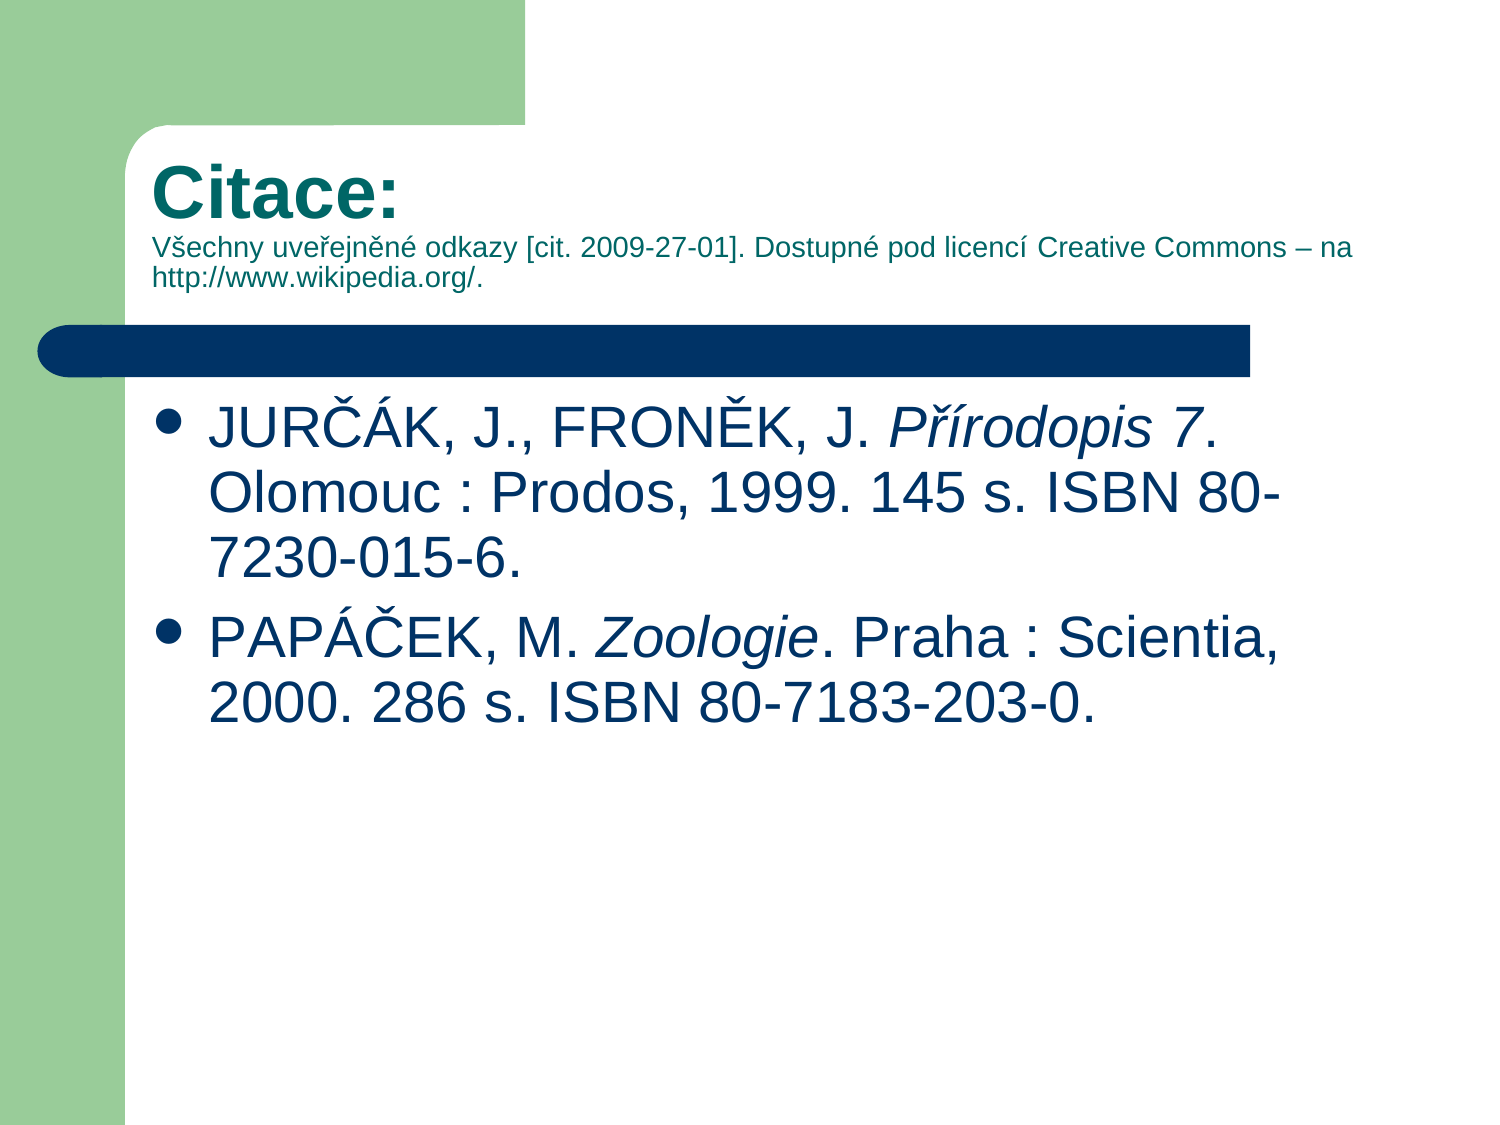

# Citace: Všechny uveřejněné odkazy [cit. 2009-27-01]. Dostupné pod licencí Creative Commons – na http://www.wikipedia.org/.
JURČÁK, J., FRONĚK, J. Přírodopis 7. Olomouc : Prodos, 1999. 145 s. ISBN 80-7230-015-6.
PAPÁČEK, M. Zoologie. Praha : Scientia, 2000. 286 s. ISBN 80-7183-203-0.